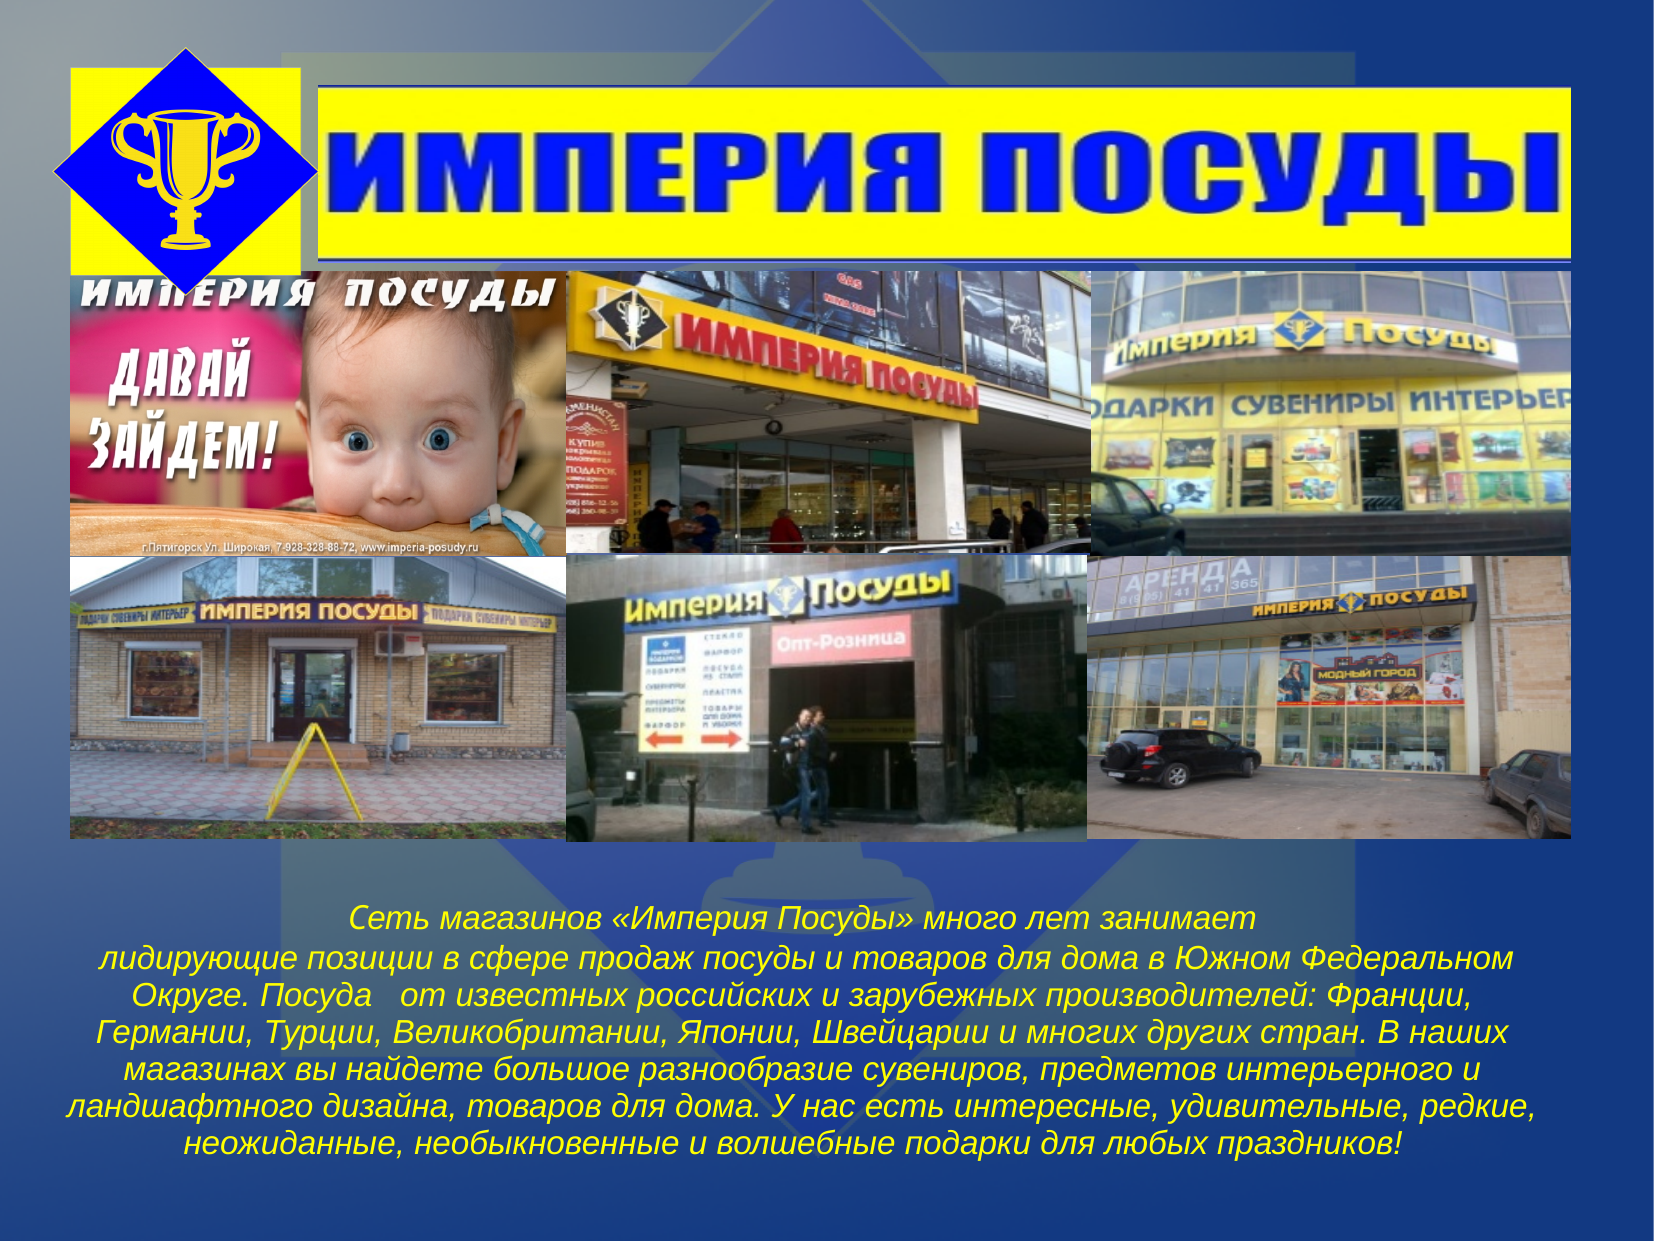

Сеть магазинов «Империя Посуды» много лет занимает
 лидирующие позиции в сфере продаж посуды и товаров для дома в Южном Федеральном Округе. Посуда от известных российских и зарубежных производителей: Франции, Германии, Турции, Великобритании, Японии, Швейцарии и многих других стран. В наших магазинах вы найдете большое разнообразие сувениров, предметов интерьерного и ландшафтного дизайна, товаров для дома. У нас есть интересные, удивительные, редкие, неожиданные, необыкновенные и волшебные подарки для любых праздников!